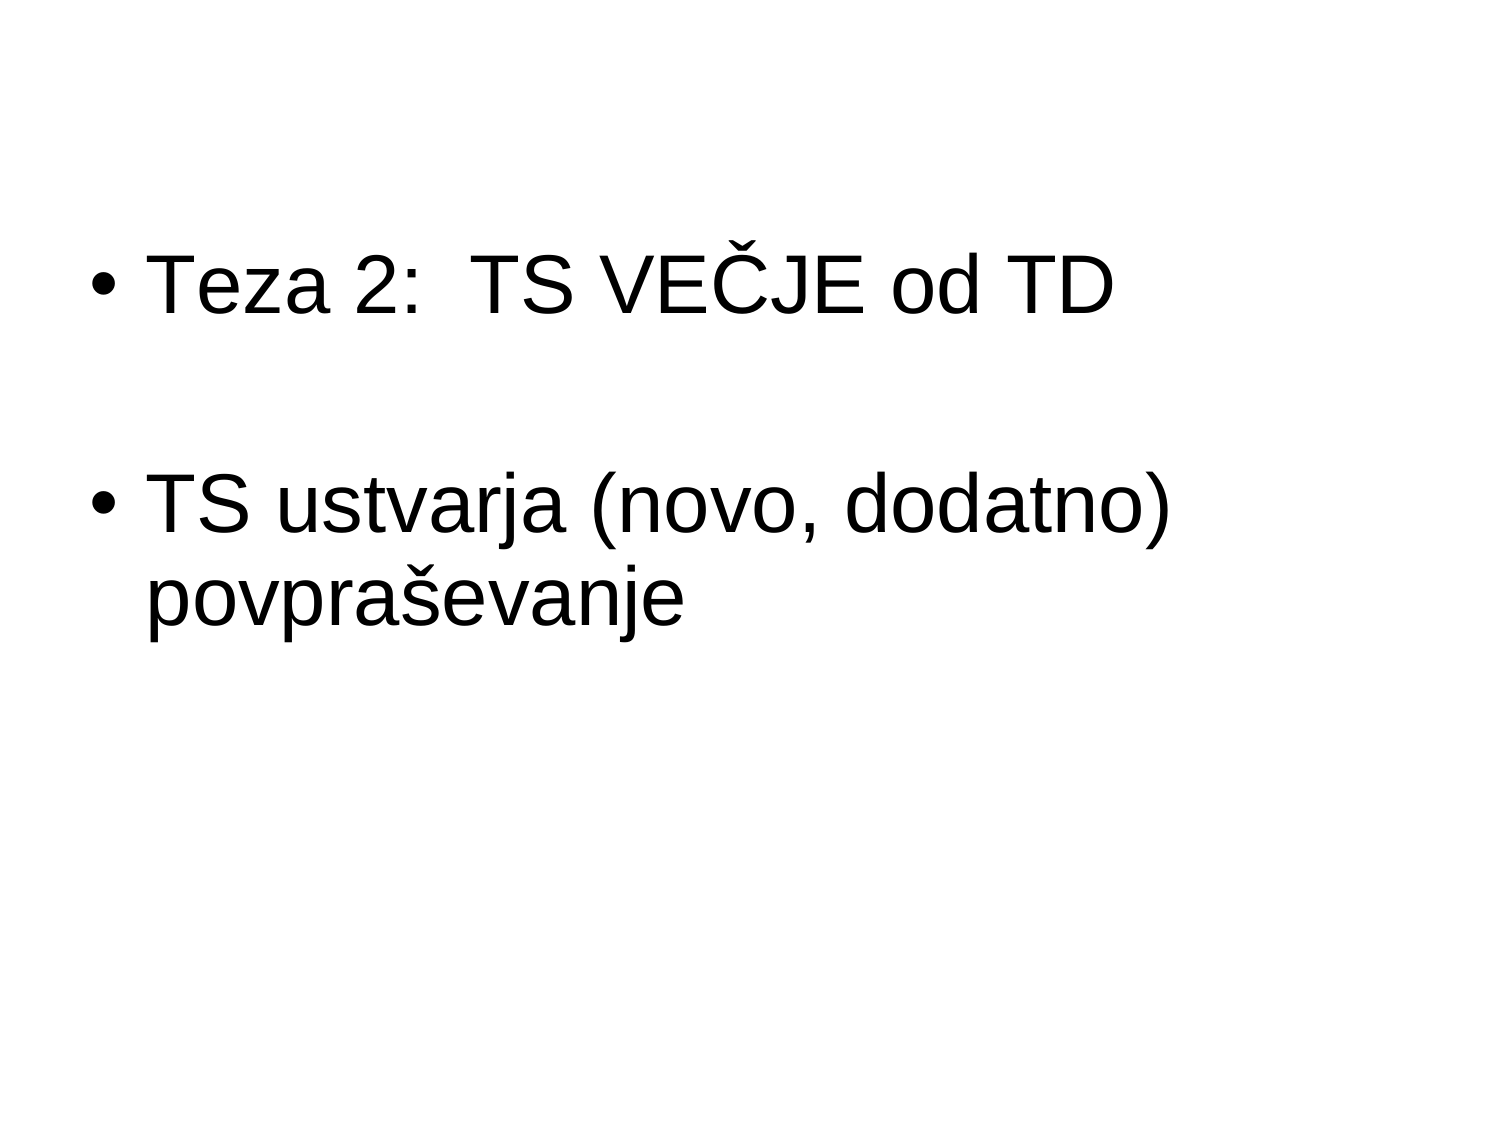

# Teza 2: TS VEČJE od TD
TS ustvarja (novo, dodatno) povpraševanje